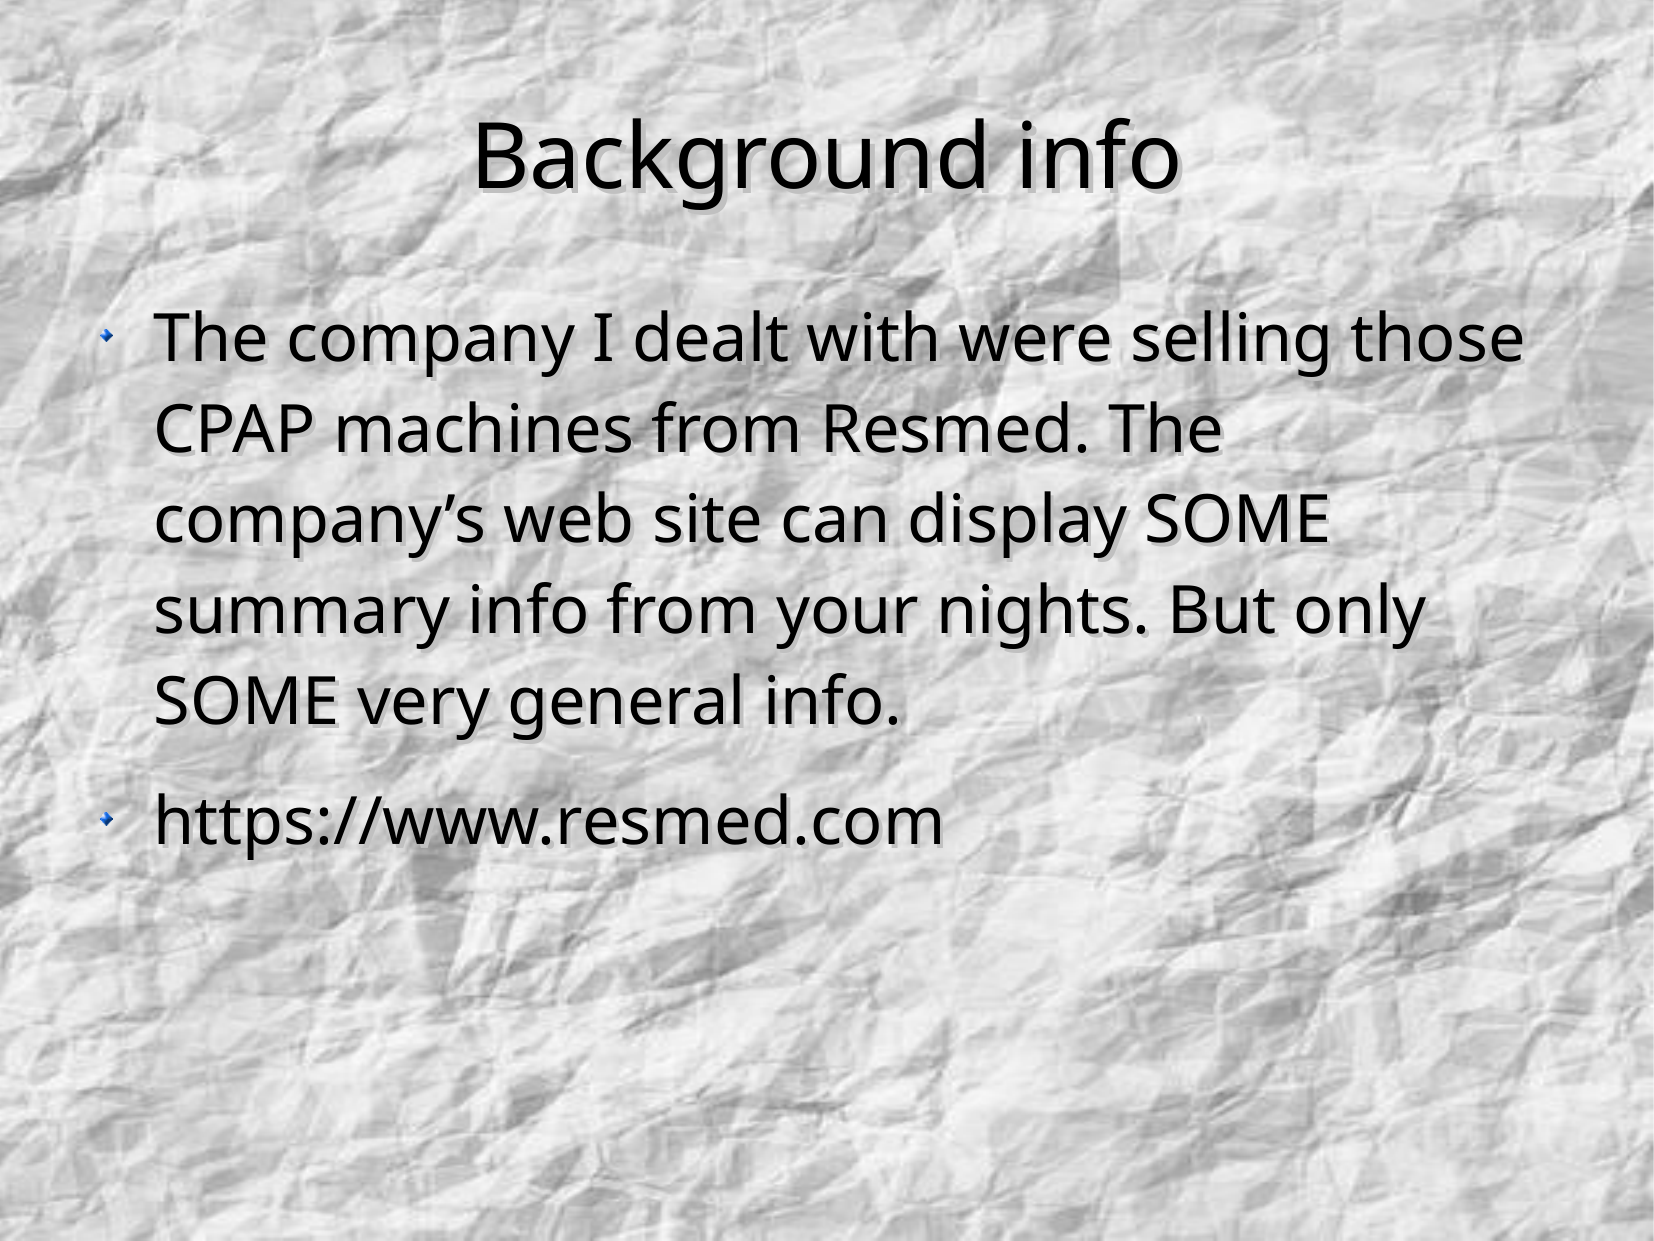

# Background info
The company I dealt with were selling those CPAP machines from Resmed. The company’s web site can display SOME summary info from your nights. But only SOME very general info.
https://www.resmed.com